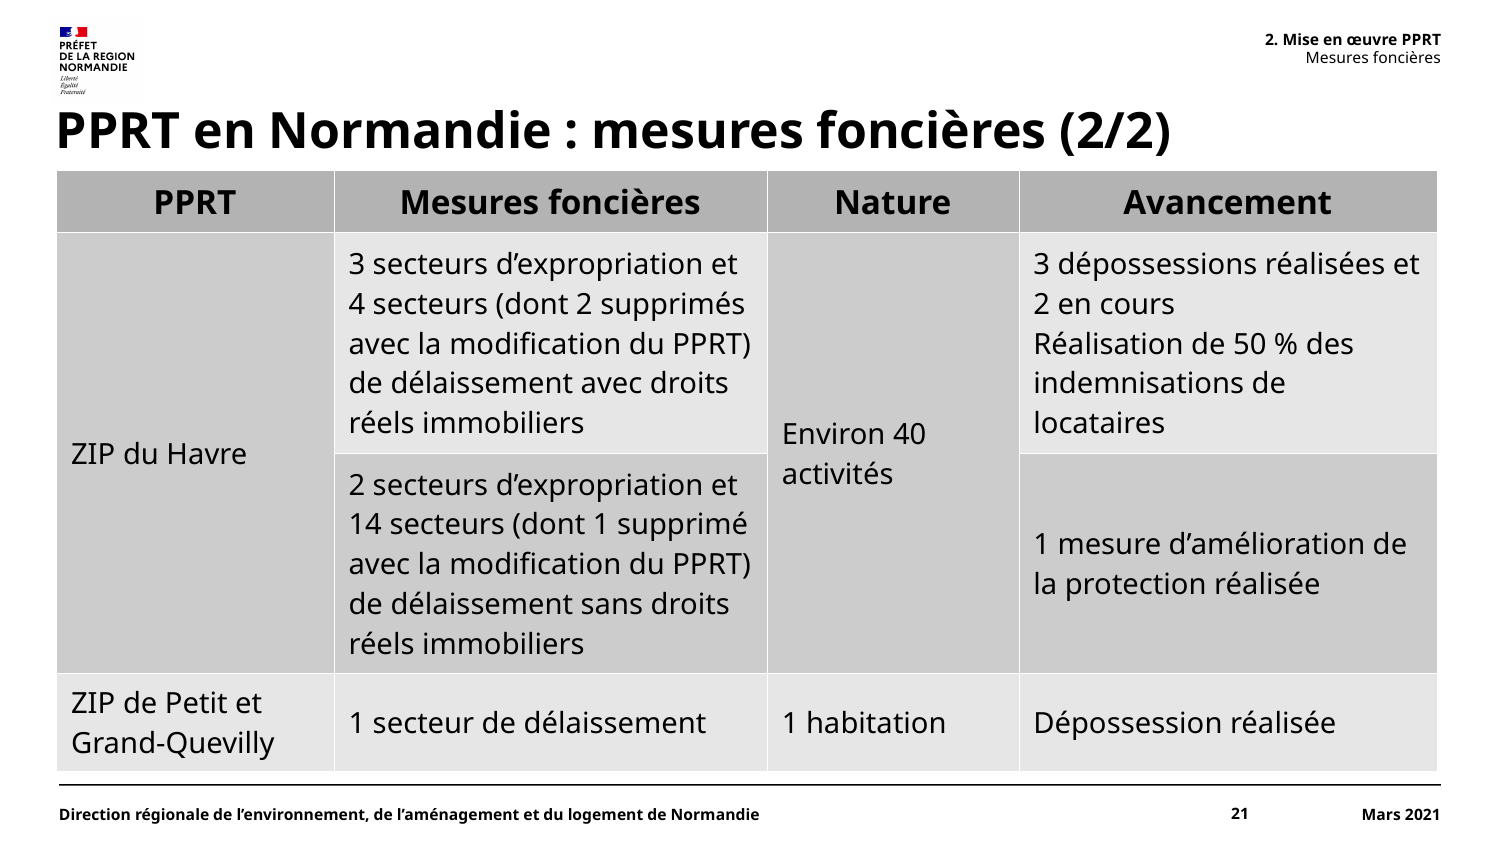

Mise en œuvre PPRT
Mesures foncières
# PPRT en Normandie : mesures foncières (2/2)
| PPRT | Mesures foncières | Nature | Avancement |
| --- | --- | --- | --- |
| ZIP du Havre | 3 secteurs d’expropriation et 4 secteurs (dont 2 supprimés avec la modification du PPRT) de délaissement avec droits réels immobiliers | Environ 40 activités | 3 dépossessions réalisées et 2 en cours Réalisation de 50 % des indemnisations de locataires |
| | 2 secteurs d’expropriation et 14 secteurs (dont 1 supprimé avec la modification du PPRT) de délaissement sans droits réels immobiliers | | 1 mesure d’amélioration de la protection réalisée |
| ZIP de Petit et Grand-Quevilly | 1 secteur de délaissement | 1 habitation | Dépossession réalisée |
Direction régionale de l’environnement, de l’aménagement et du logement de Normandie
Mars 2021
### Chart
| Category | 1 colonne | 2 colonne | 3 colonne |
|---|---|---|---|
| 1 ligne | 9.1 | 3.2 | 4.54 |
| 2 ligne | 2.4 | 8.8 | 9.65 |
| 3 ligne | 3.1 | 1.5 | 3.7 |
| 4 ligne | 4.3 | 9.02 | 6.2 |